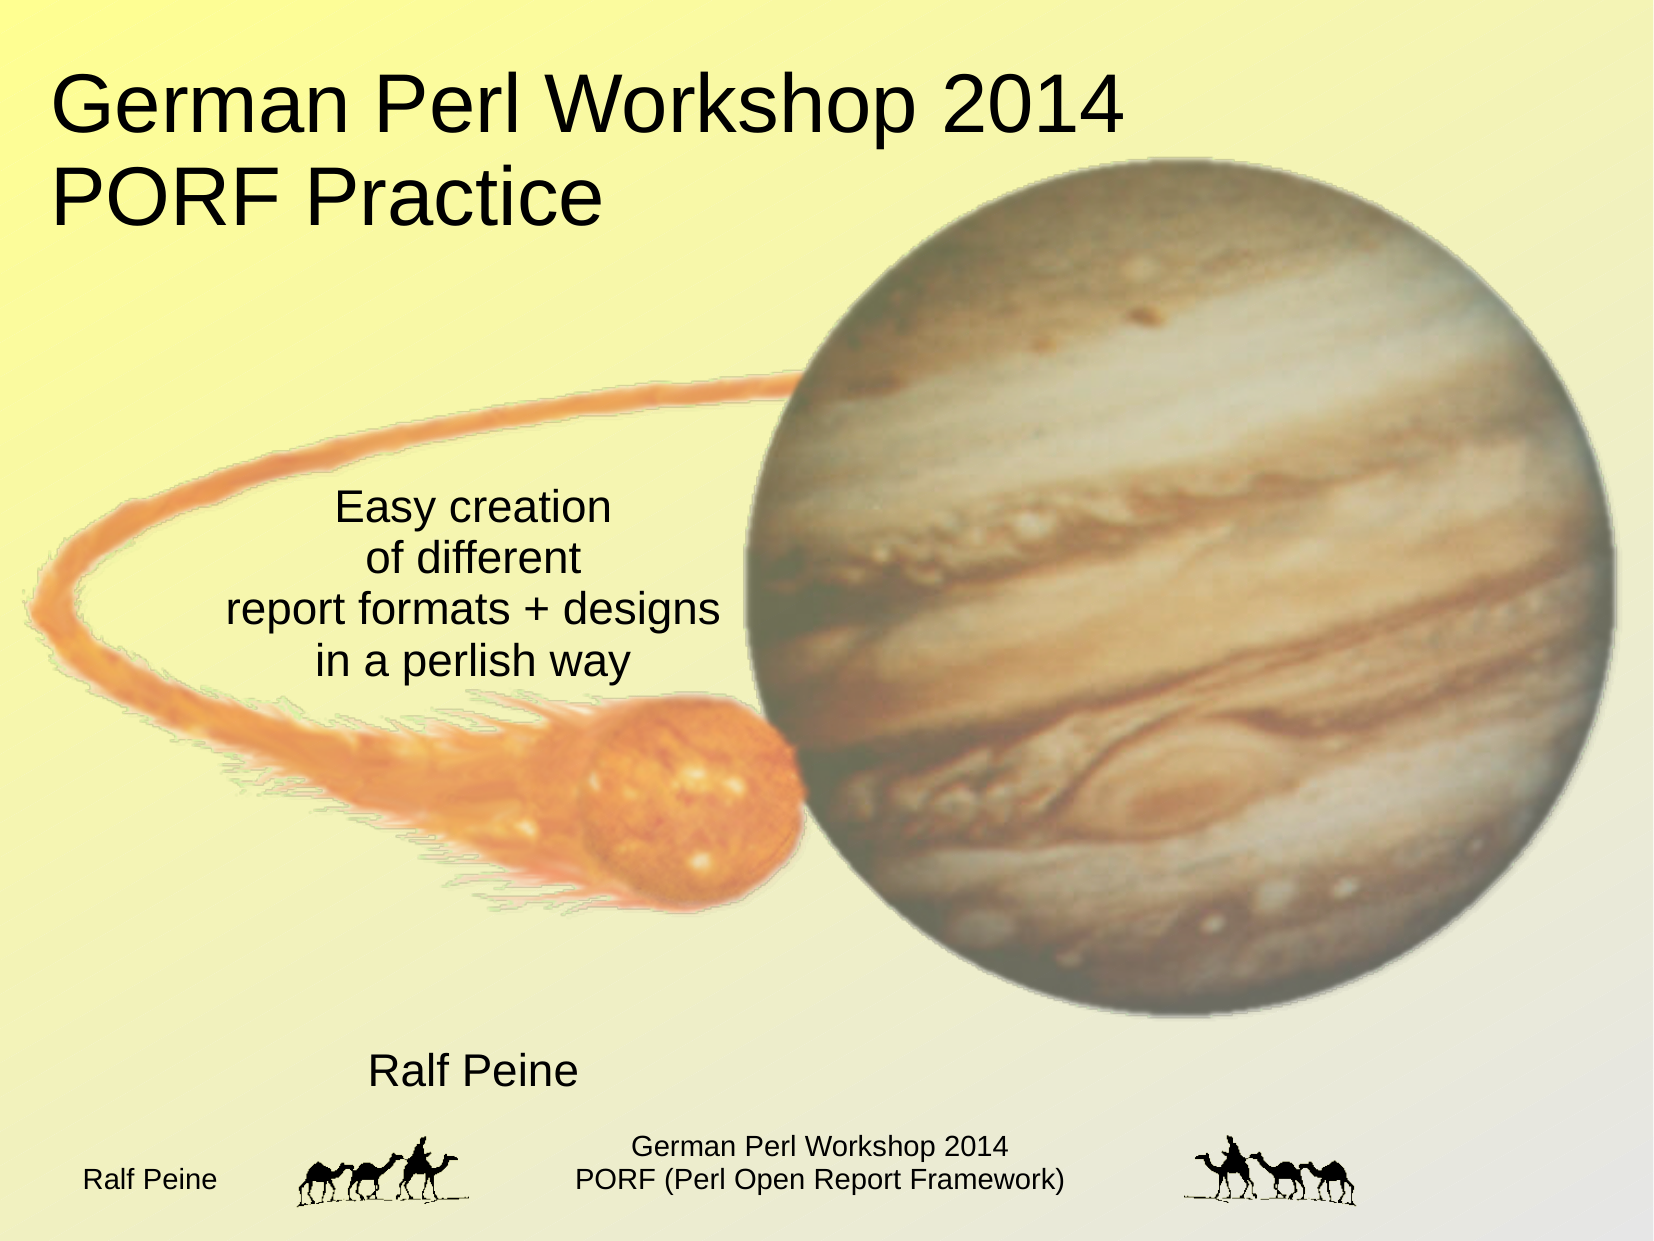

German Perl Workshop 2014
PORF Practice
# Easy creation of different report formats + designs in a perlish way Ralf Peine